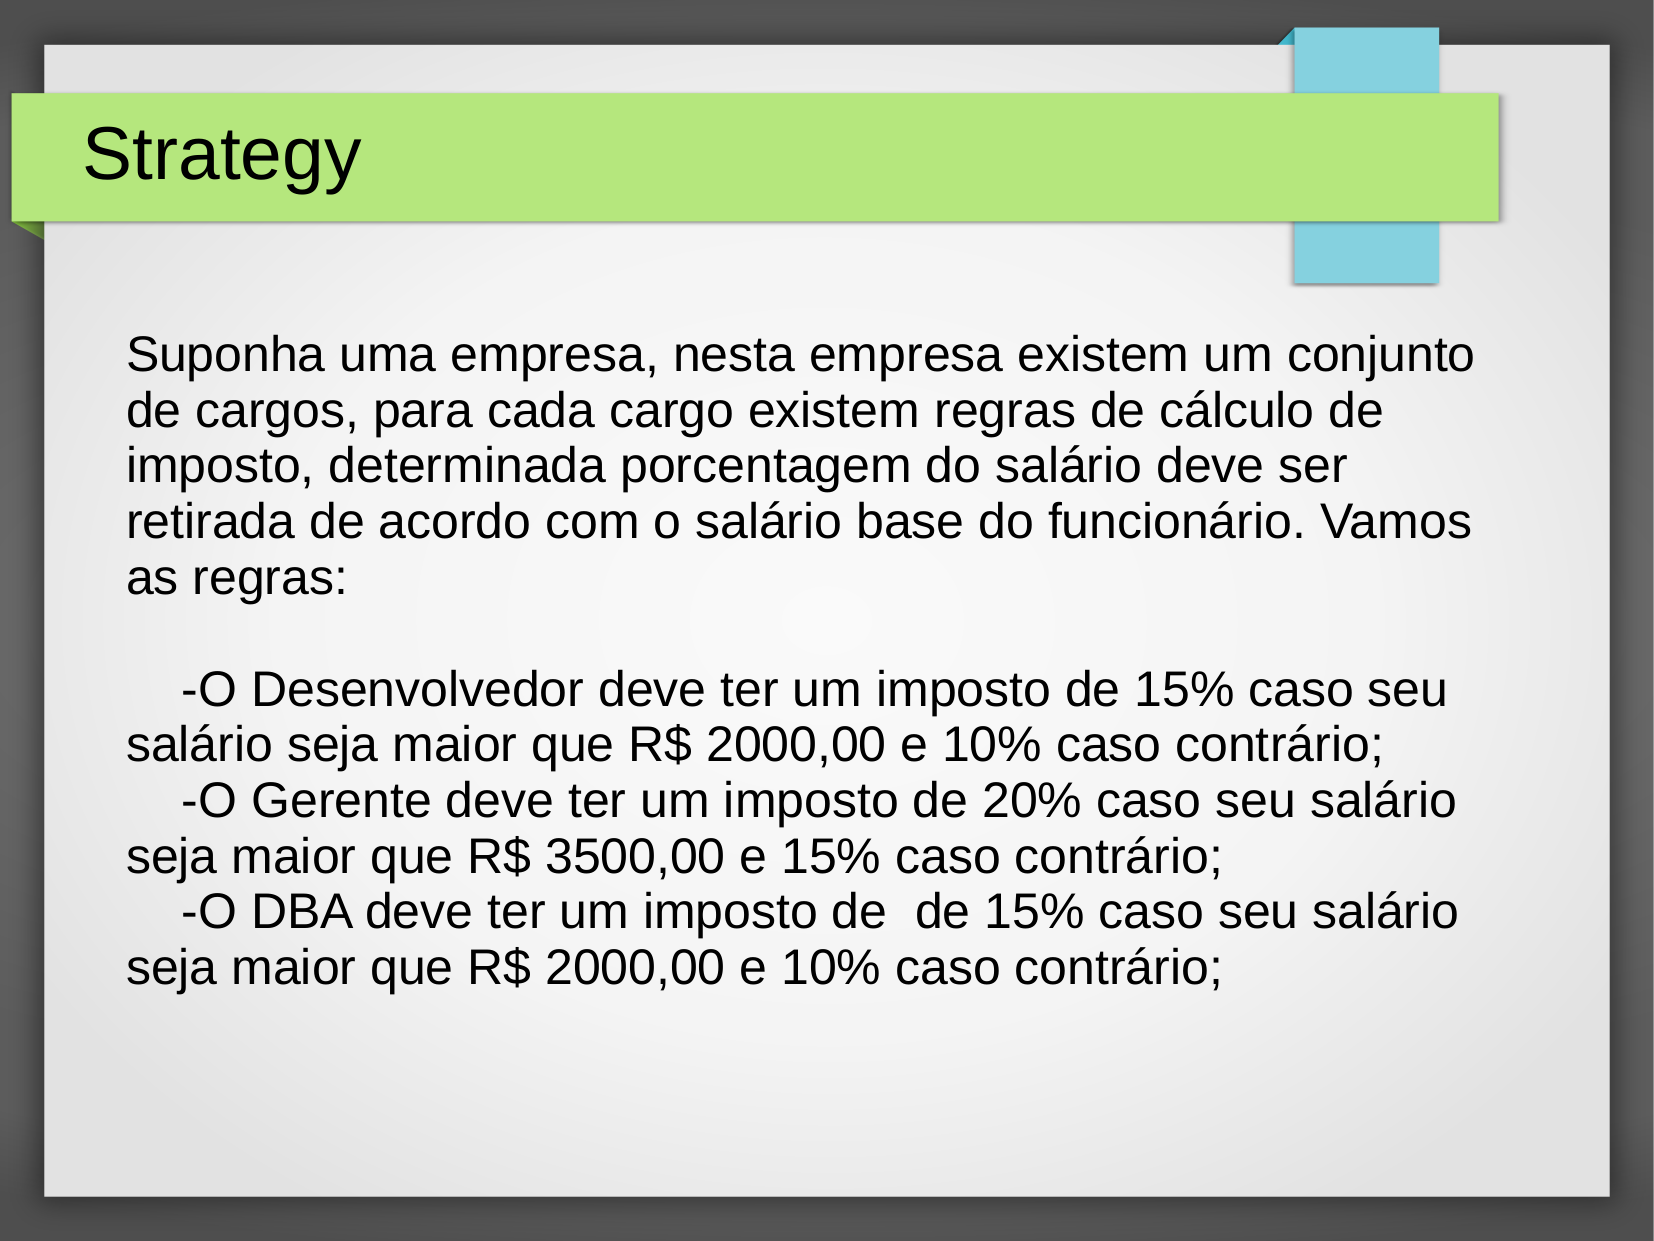

# Strategy
Suponha uma empresa, nesta empresa existem um conjunto de cargos, para cada cargo existem regras de cálculo de imposto, determinada porcentagem do salário deve ser retirada de acordo com o salário base do funcionário. Vamos as regras:
 -O Desenvolvedor deve ter um imposto de 15% caso seu salário seja maior que R$ 2000,00 e 10% caso contrário;
 -O Gerente deve ter um imposto de 20% caso seu salário seja maior que R$ 3500,00 e 15% caso contrário;
 -O DBA deve ter um imposto de de 15% caso seu salário seja maior que R$ 2000,00 e 10% caso contrário;